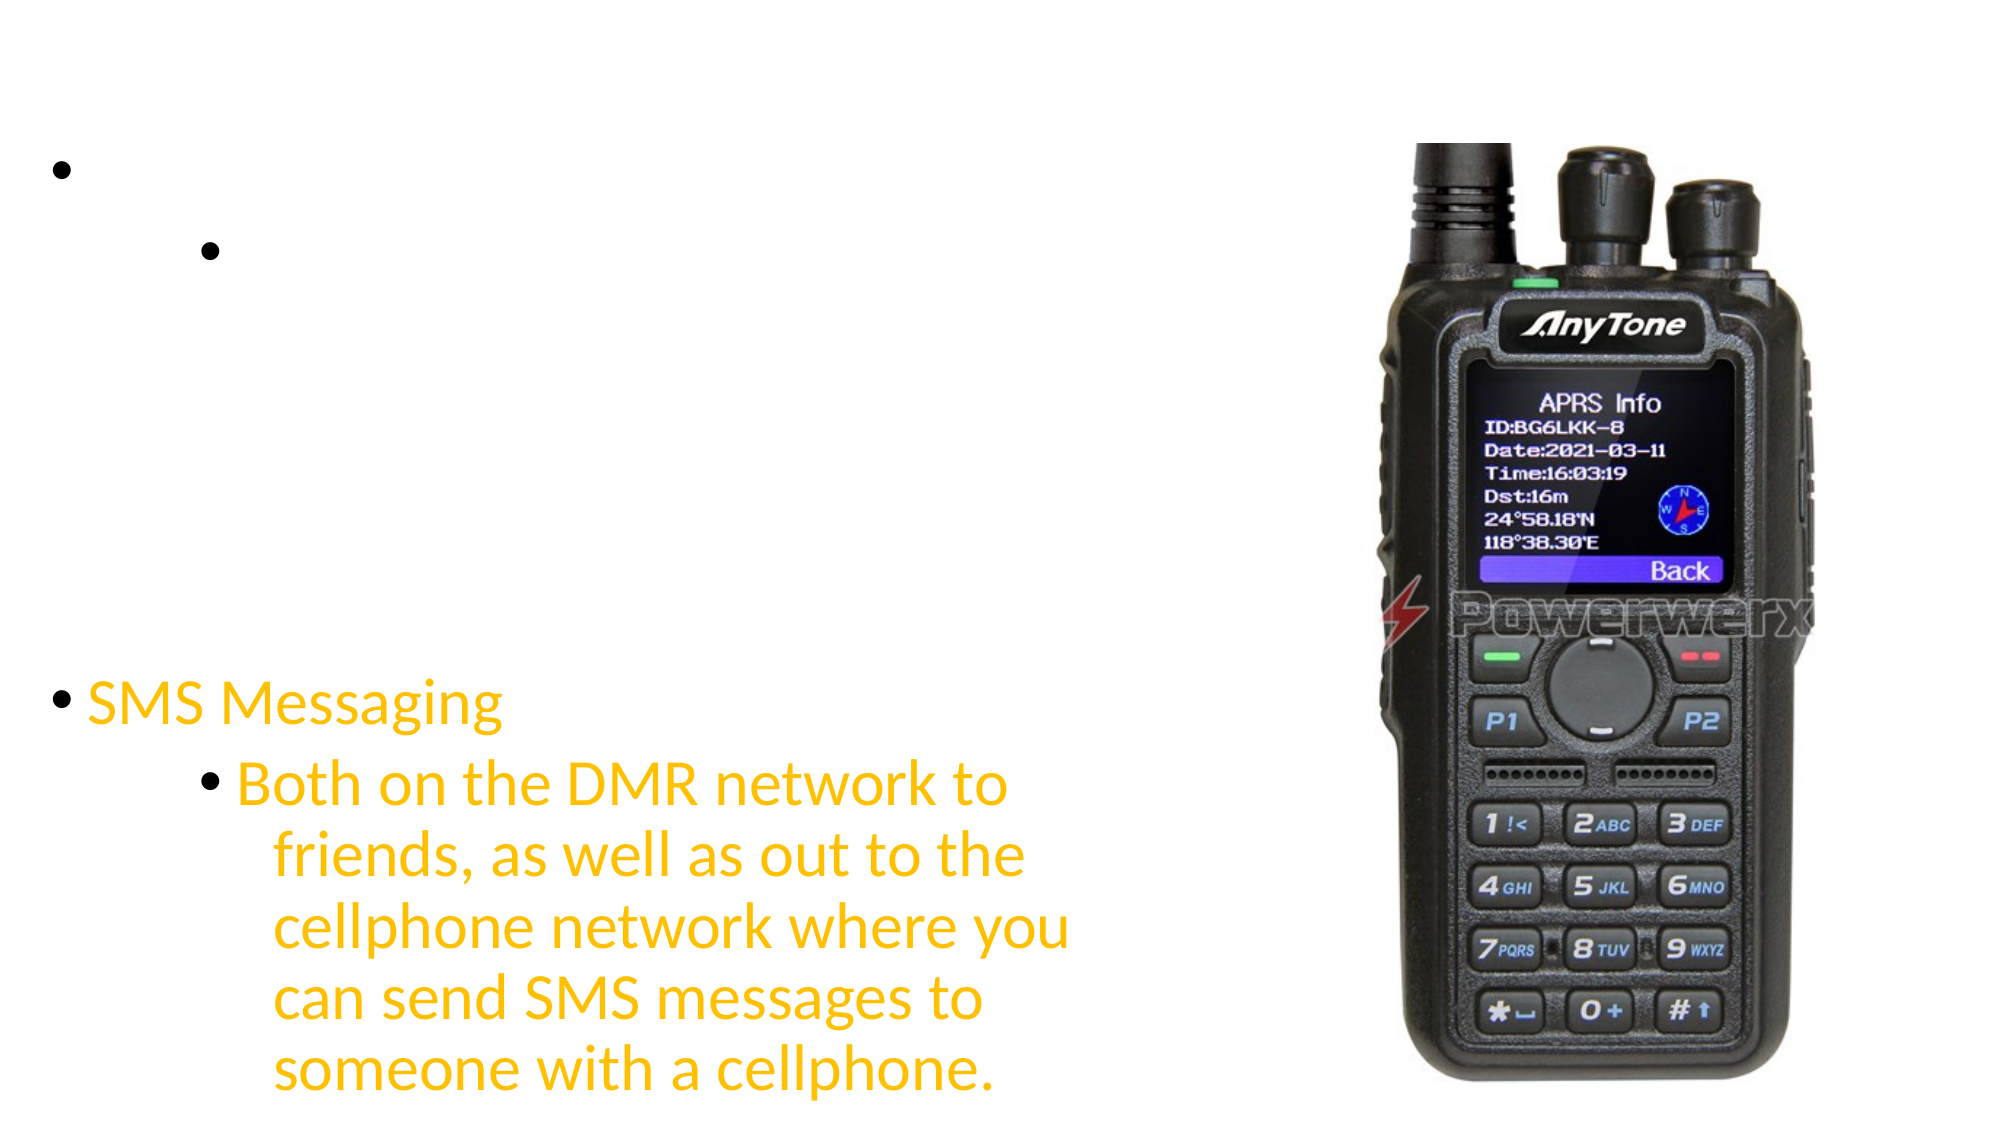

# What else can you do on the DMR network?
APRS over the DMR network
If your radio is equipped with APRS, you can not only send using the Analog APRS network, but also using the DMR digital network (as well as analog APRS on 144.390).
SMS Messaging
Both on the DMR network to friends, as well as out to the cellphone network where you can send SMS messages to someone with a cellphone.